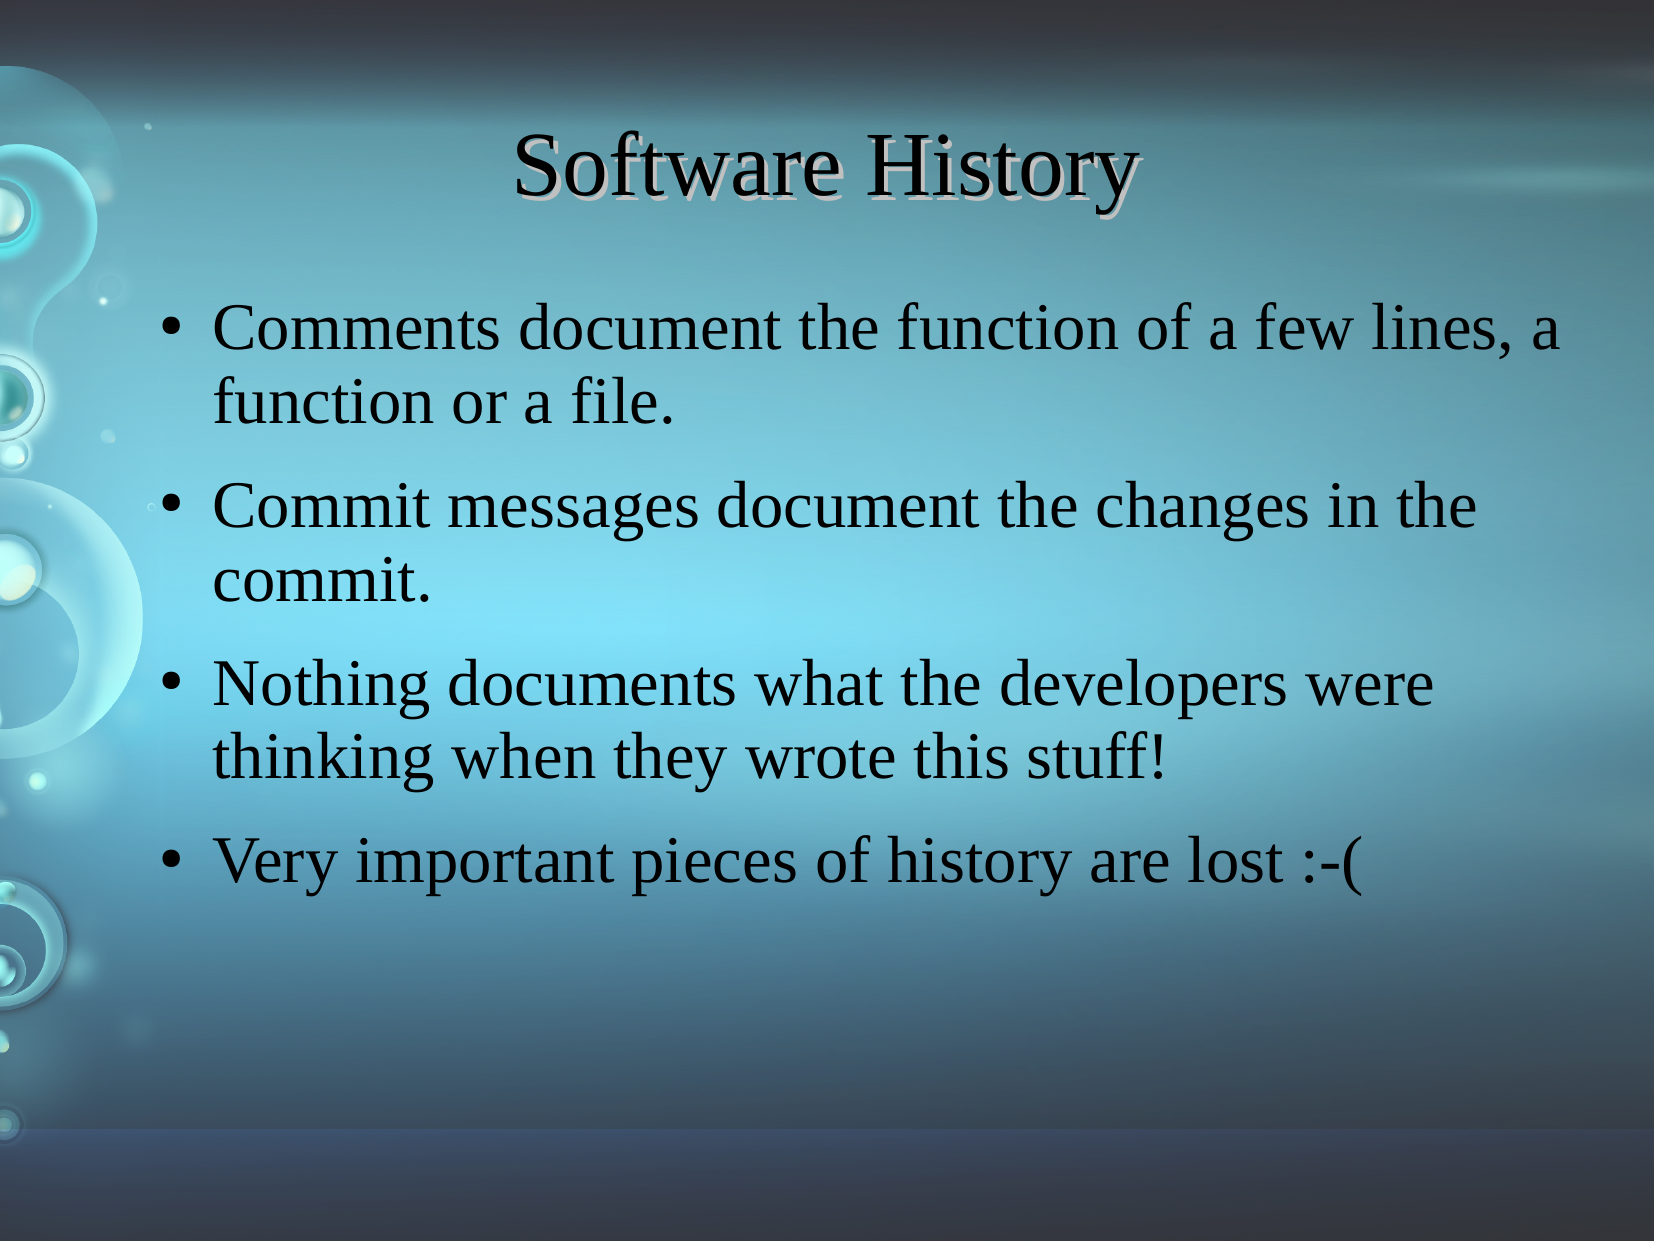

# Software History
Comments document the function of a few lines, a function or a file.
Commit messages document the changes in the commit.
Nothing documents what the developers were thinking when they wrote this stuff!
Very important pieces of history are lost :-(